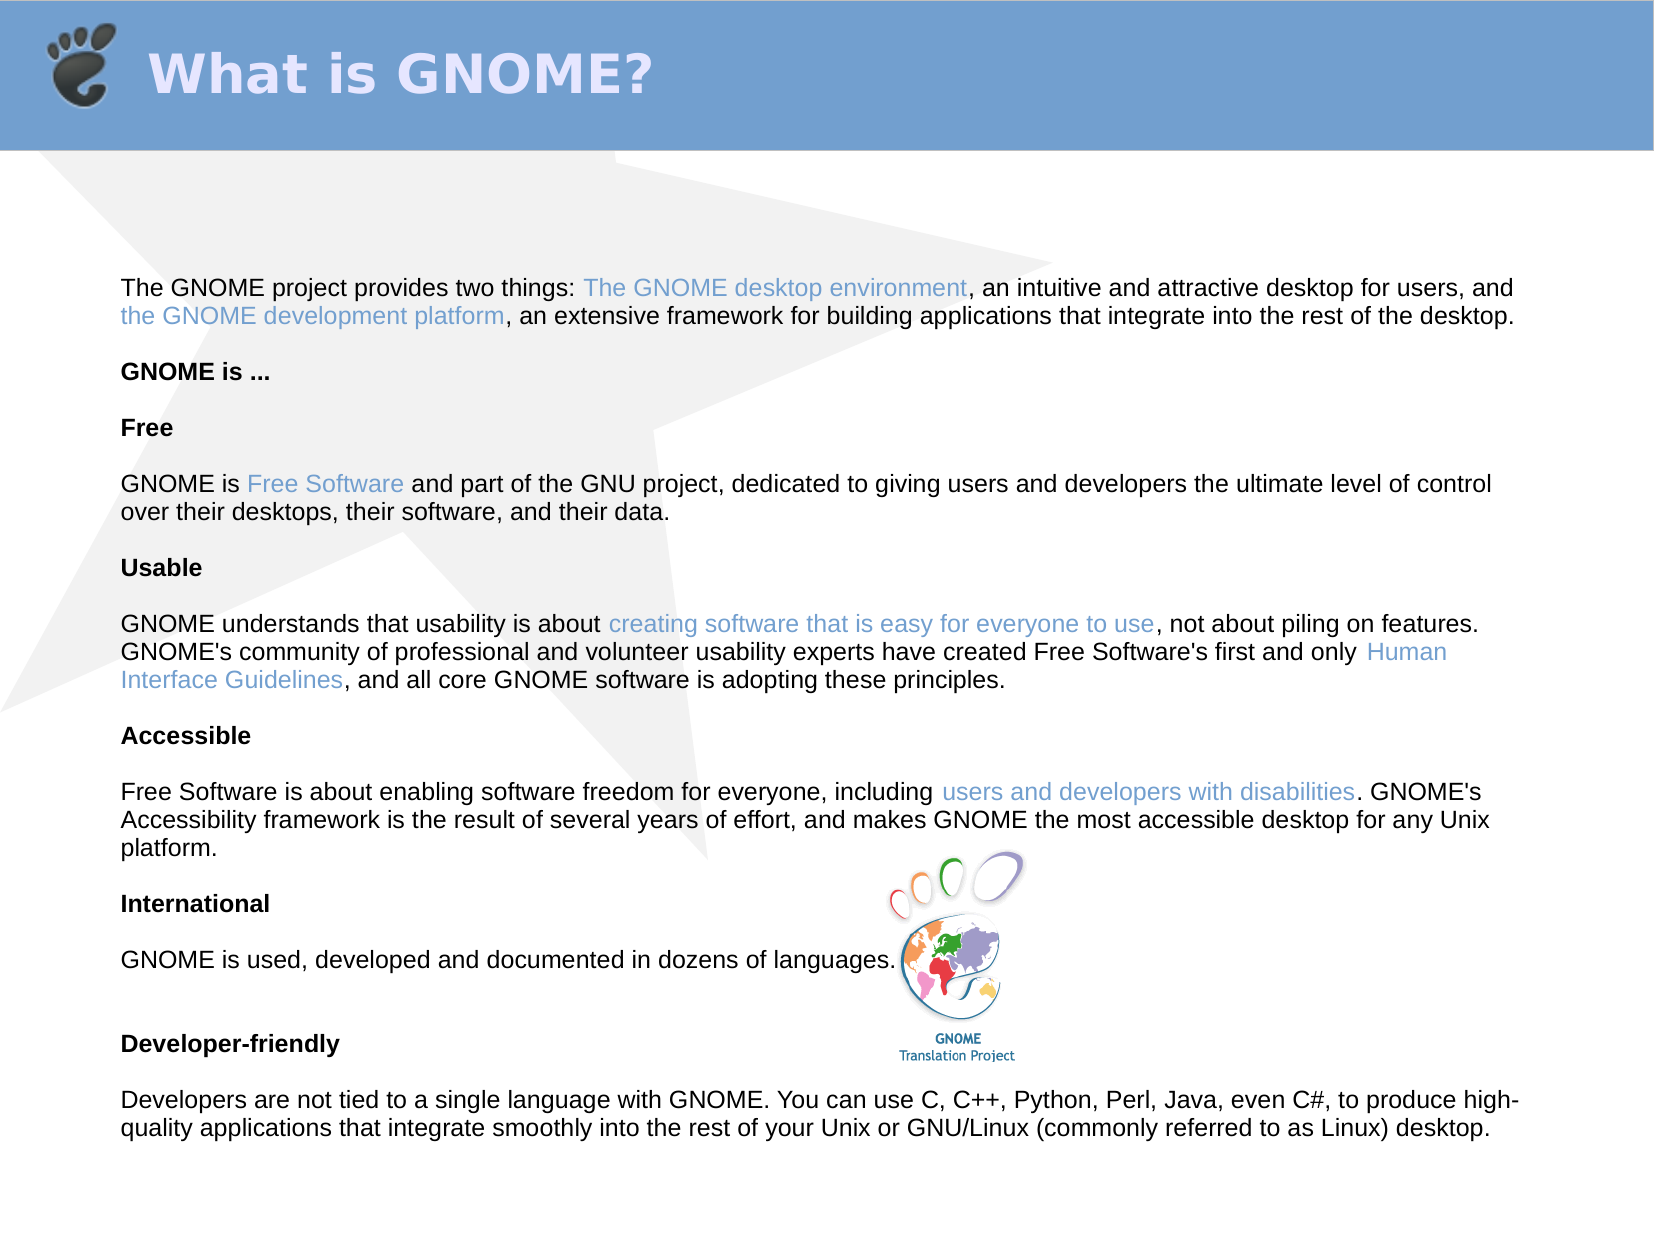

What is GNOME?
#
The GNOME project provides two things: The GNOME desktop environment, an intuitive and attractive desktop for users, and the GNOME development platform, an extensive framework for building applications that integrate into the rest of the desktop.
GNOME is ...
Free
GNOME is Free Software and part of the GNU project, dedicated to giving users and developers the ultimate level of control over their desktops, their software, and their data.
Usable
GNOME understands that usability is about creating software that is easy for everyone to use, not about piling on features. GNOME's community of professional and volunteer usability experts have created Free Software's first and only Human Interface Guidelines, and all core GNOME software is adopting these principles.
Accessible
Free Software is about enabling software freedom for everyone, including users and developers with disabilities. GNOME's Accessibility framework is the result of several years of effort, and makes GNOME the most accessible desktop for any Unix platform.
International
GNOME is used, developed and documented in dozens of languages.
Developer-friendly
Developers are not tied to a single language with GNOME. You can use C, C++, Python, Perl, Java, even C#, to produce high-quality applications that integrate smoothly into the rest of your Unix or GNU/Linux (commonly referred to as Linux) desktop.